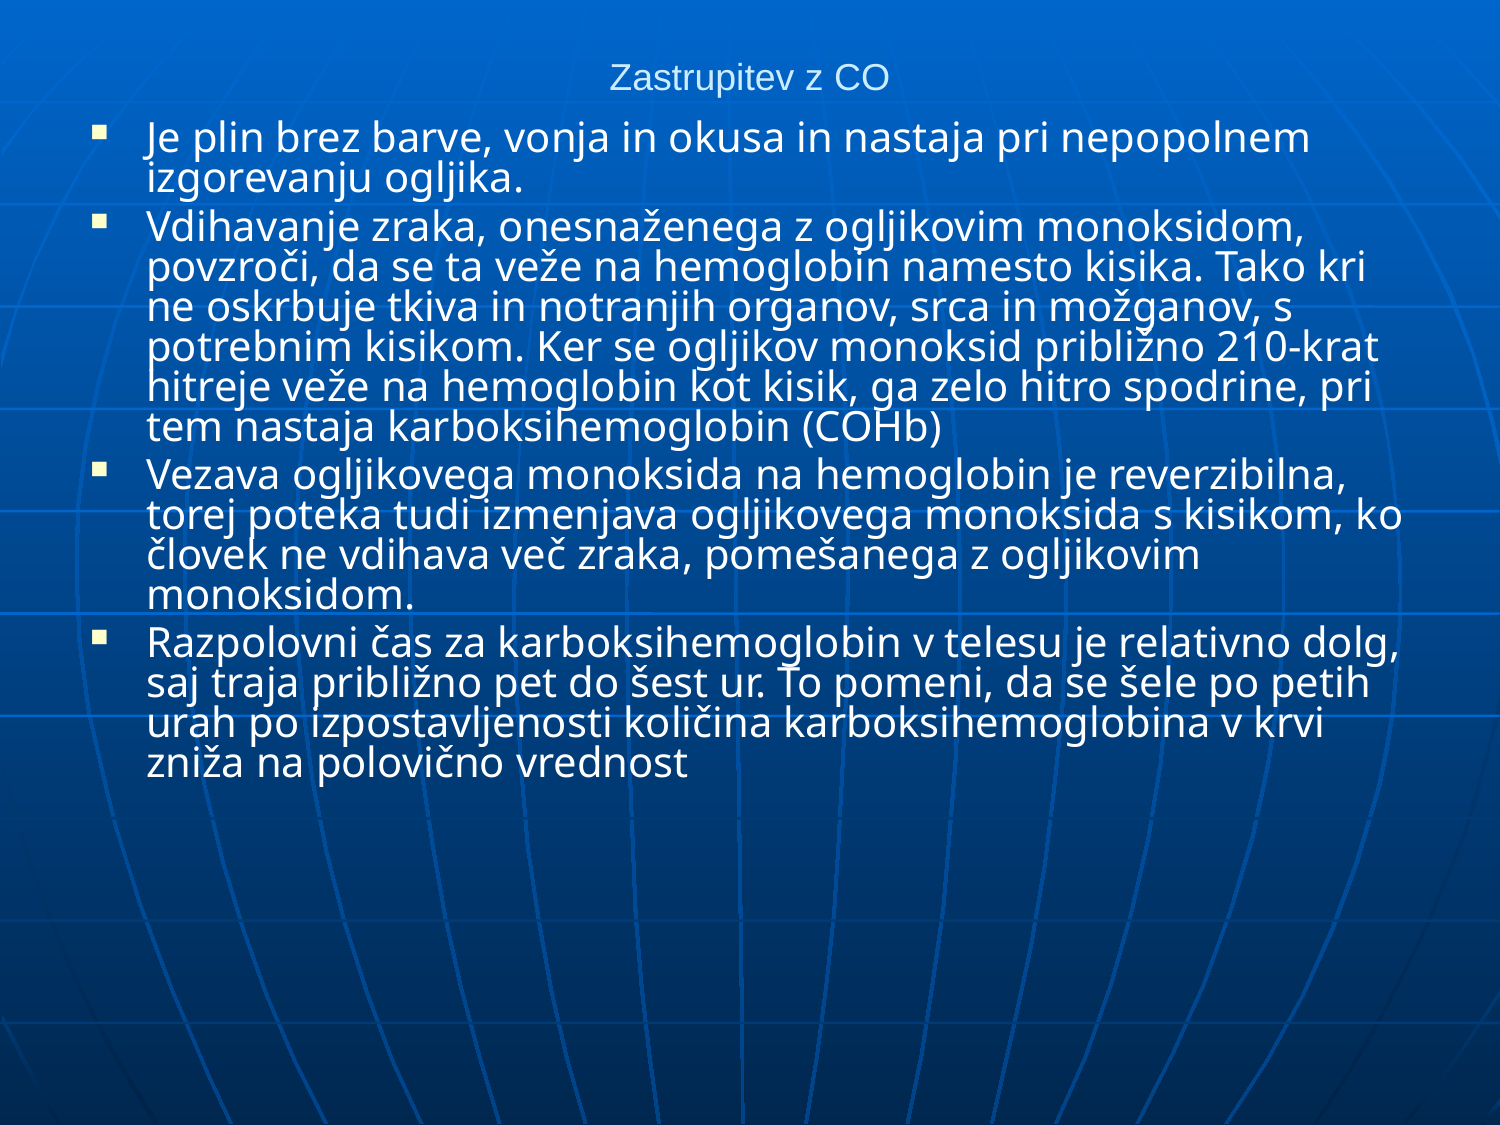

# Zastrupitev z CO
Je plin brez barve, vonja in okusa in nastaja pri nepopolnem izgorevanju ogljika.
Vdihavanje zraka, onesnaženega z ogljikovim monoksidom, povzroči, da se ta veže na hemoglobin namesto kisika. Tako kri ne oskrbuje tkiva in notranjih organov, srca in možganov, s potrebnim kisikom. Ker se ogljikov monoksid približno 210-krat hitreje veže na hemoglobin kot kisik, ga zelo hitro spodrine, pri tem nastaja karboksihemoglobin (COHb)
Vezava ogljikovega monoksida na hemoglobin je reverzibilna, torej poteka tudi izmenjava ogljikovega monoksida s kisikom, ko človek ne vdihava več zraka, pomešanega z ogljikovim monoksidom.
Razpolovni čas za karboksihemoglobin v telesu je relativno dolg, saj traja približno pet do šest ur. To pomeni, da se šele po petih urah po izpostavljenosti količina karboksihemoglobina v krvi zniža na polovično vrednost